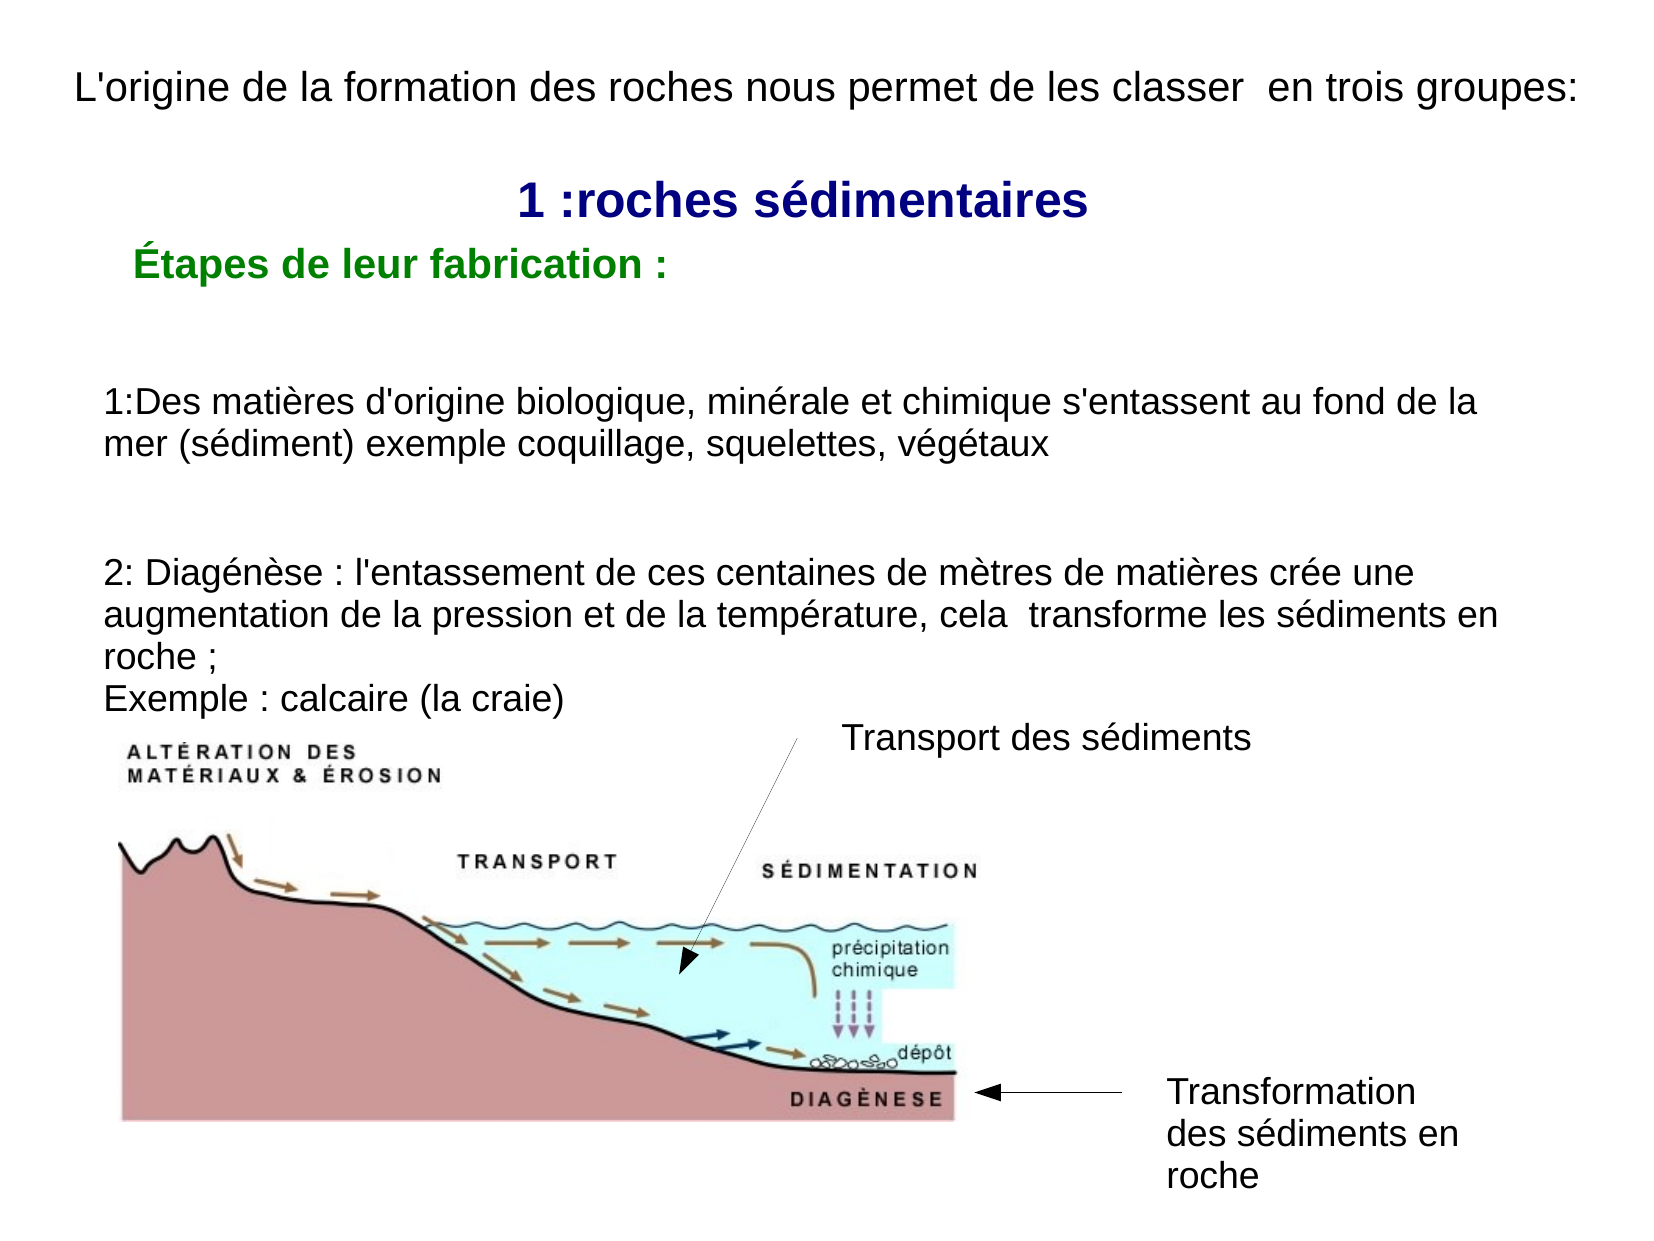

L'origine de la formation des roches nous permet de les classer en trois groupes:
1 :roches sédimentaires
Étapes de leur fabrication :
1:Des matières d'origine biologique, minérale et chimique s'entassent au fond de la mer (sédiment) exemple coquillage, squelettes, végétaux
2: Diagénèse : l'entassement de ces centaines de mètres de matières crée une augmentation de la pression et de la température, cela transforme les sédiments en roche ;
Exemple : calcaire (la craie)
Transport des sédiments
Transformation des sédiments en roche